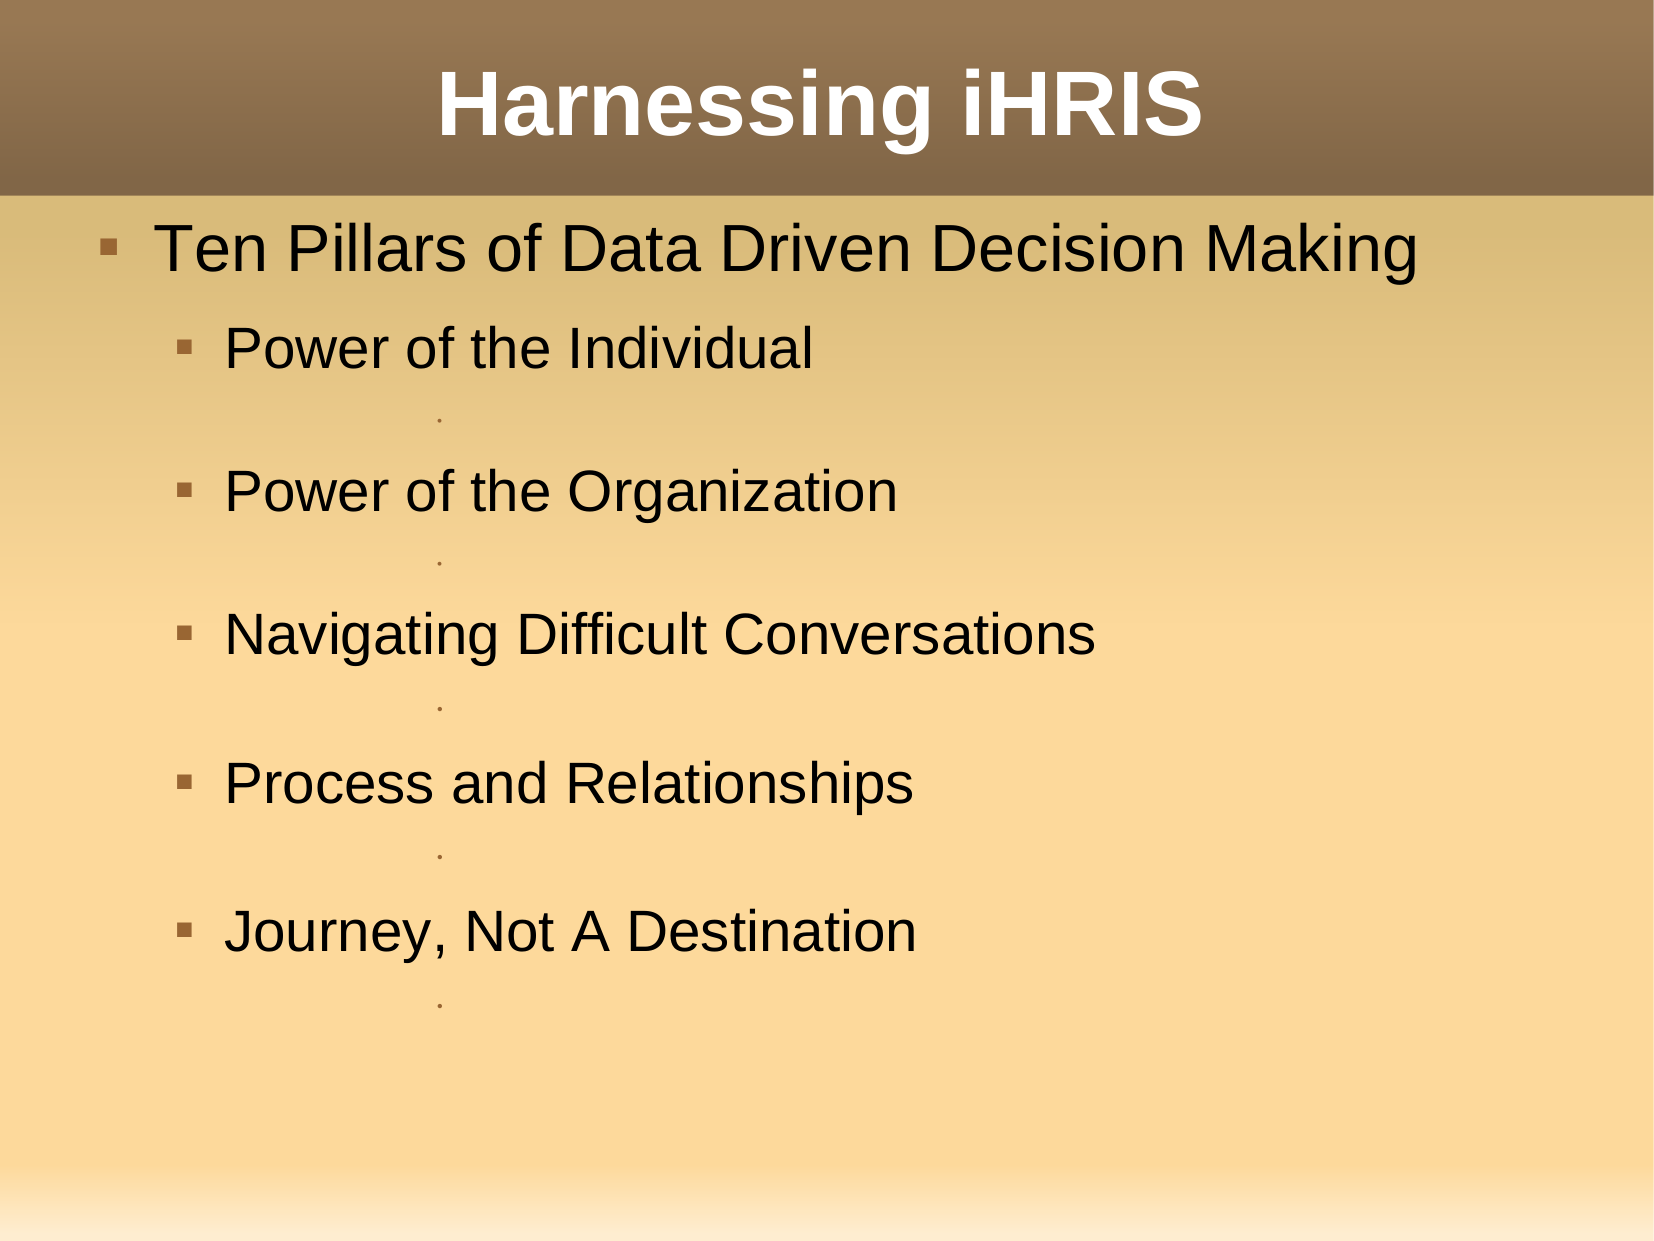

# Harnessing iHRIS
Ten Pillars of Data Driven Decision Making
Power of the Individual
Power of the Organization
Navigating Difficult Conversations
Process and Relationships
Journey, Not A Destination